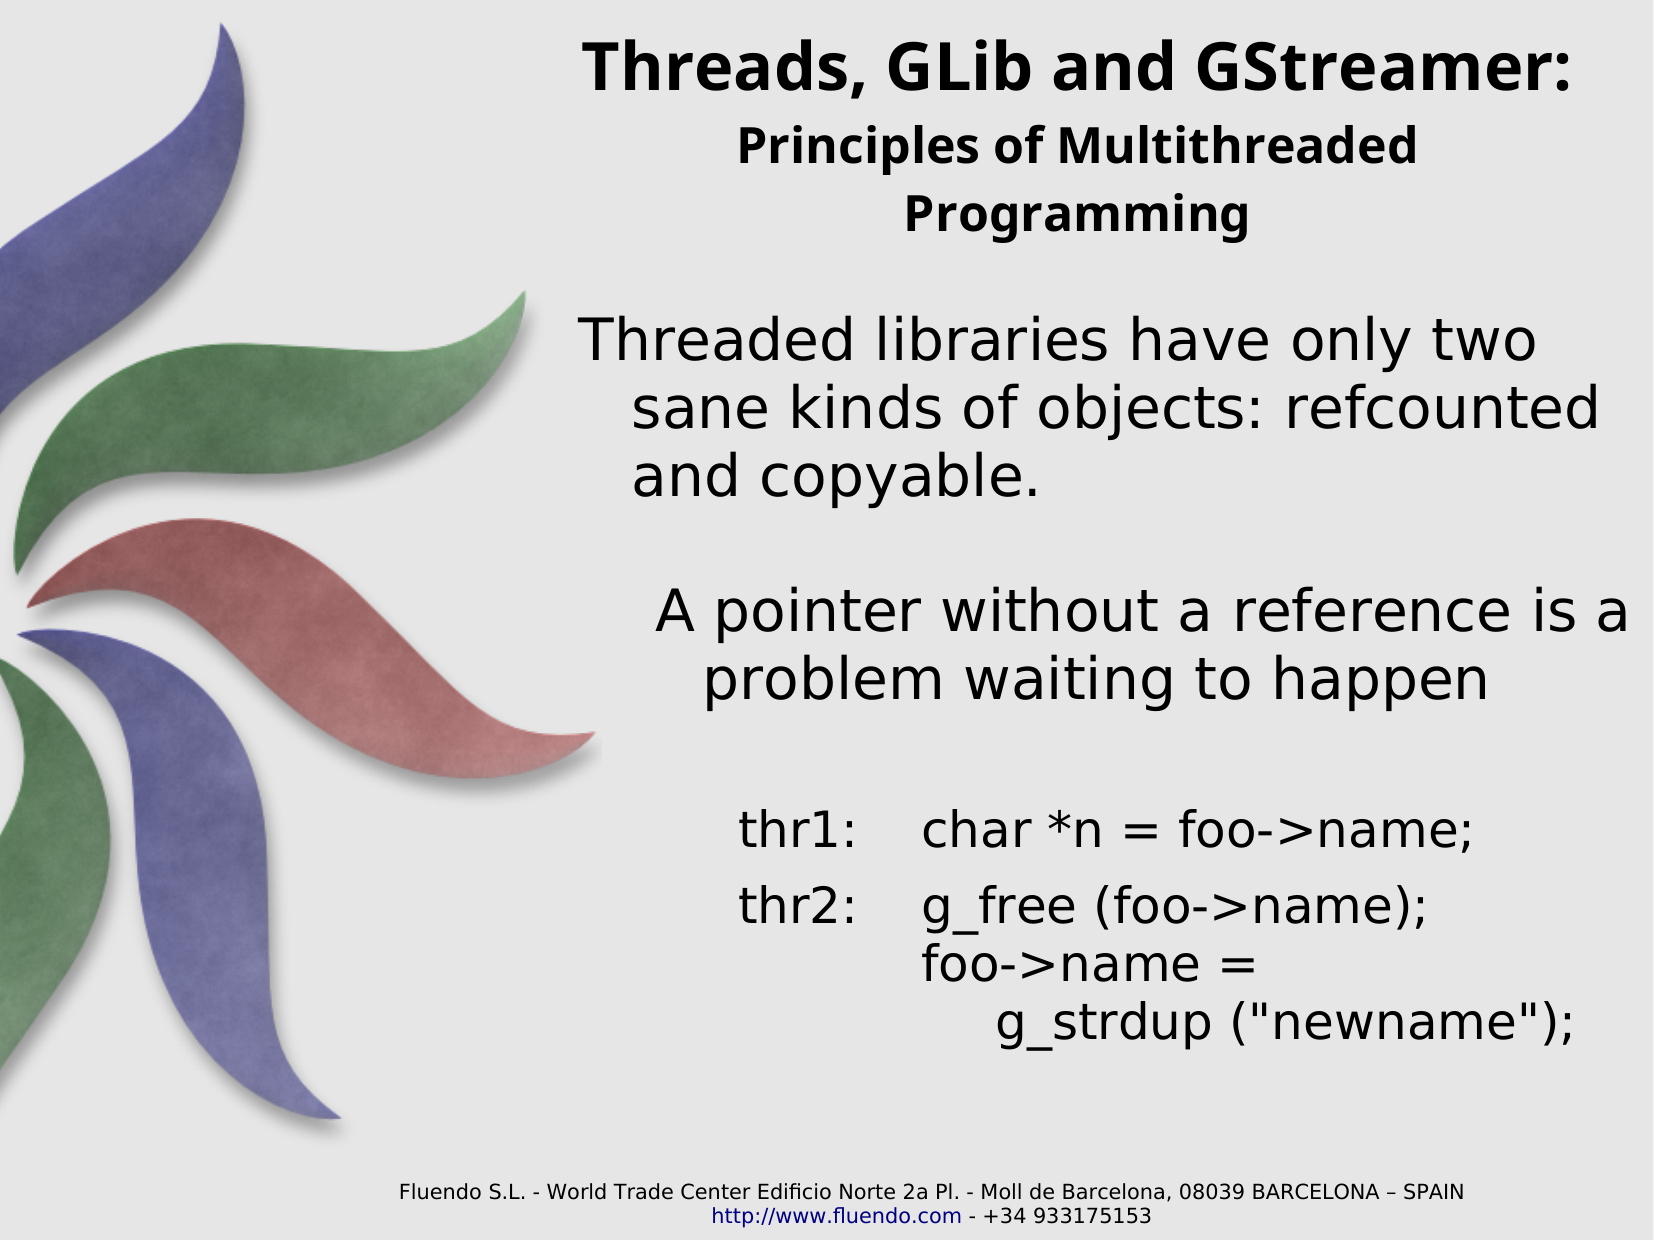

# Threads, GLib and GStreamer: Principles of Multithreaded Programming
Threaded libraries have only two sane kinds of objects: refcounted and copyable.
A pointer without a reference is a problem waiting to happen
thr1:	char *n = foo->name;
thr2:	g_free (foo->name);
		foo->name =
			g_strdup ("newname");